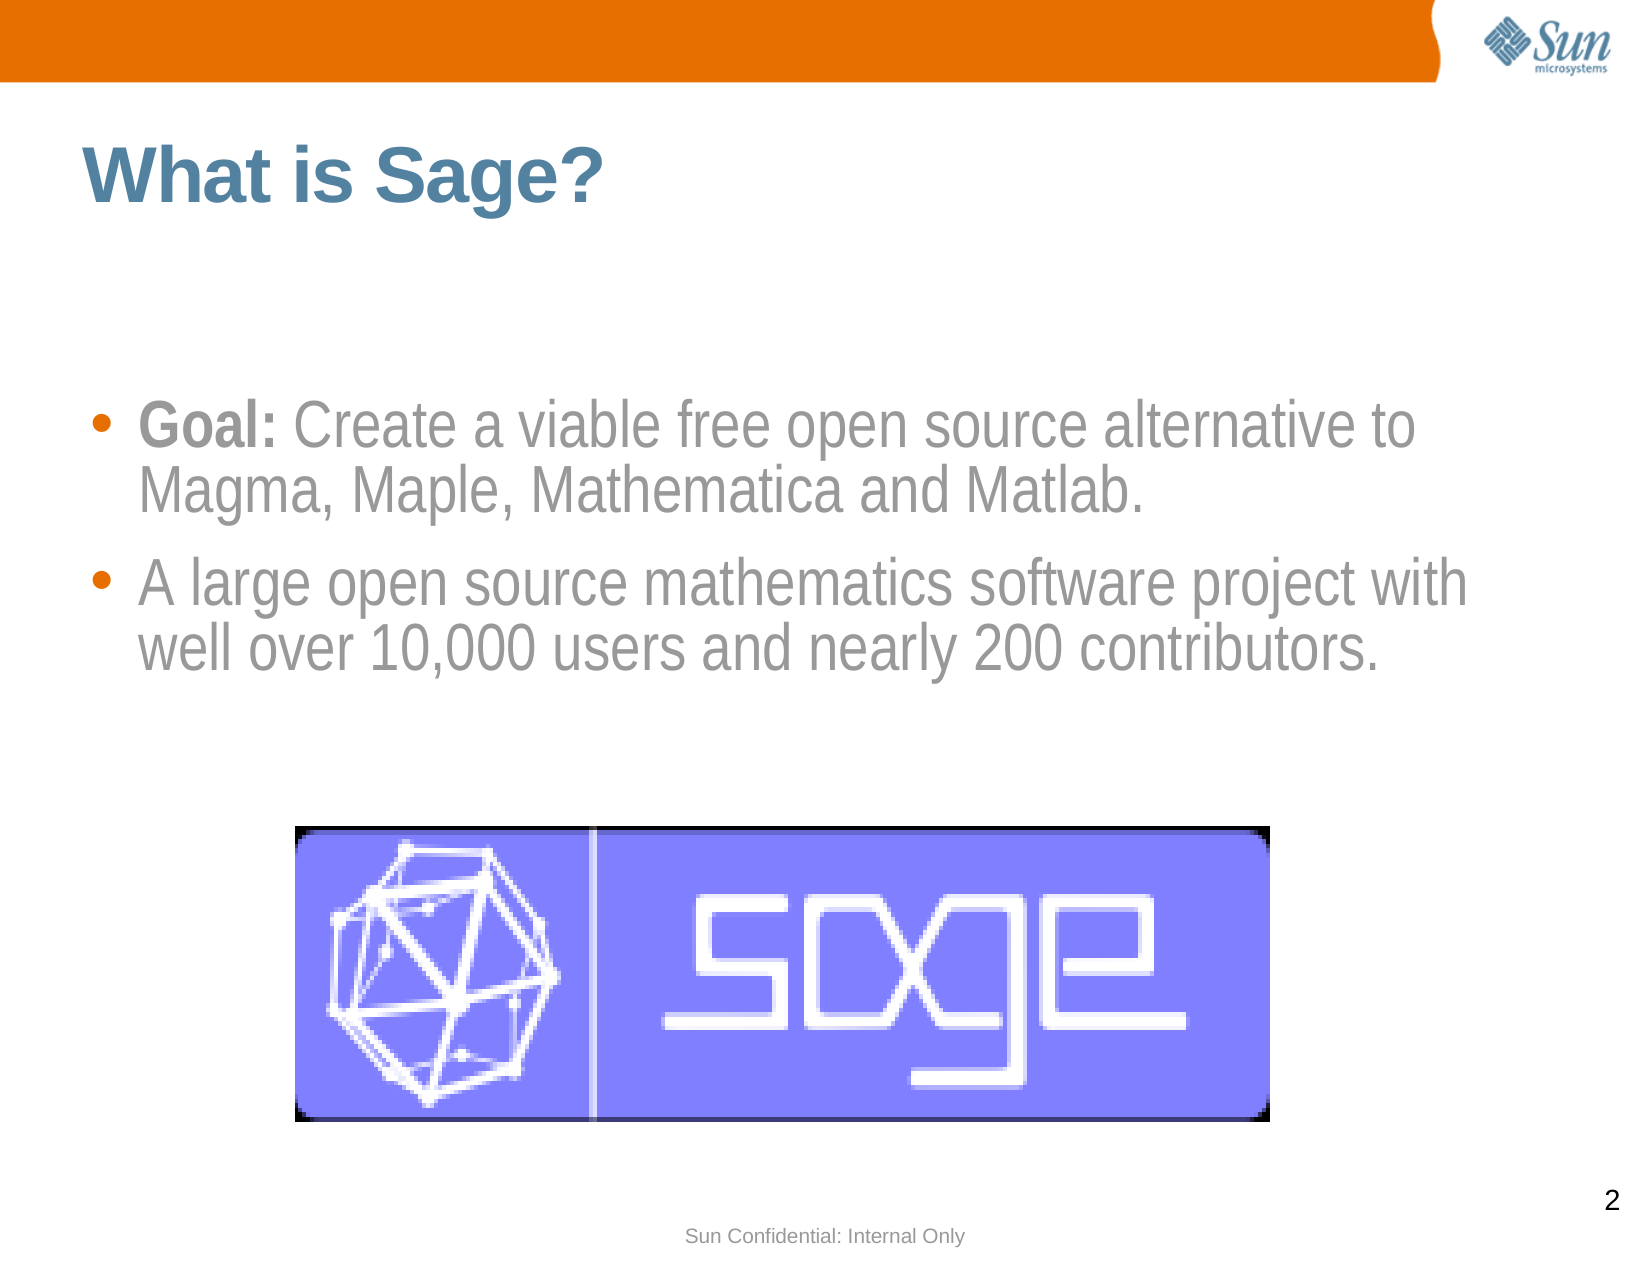

# What is Sage?
Goal: Create a viable free open source alternative to Magma, Maple, Mathematica and Matlab.
A large open source mathematics software project with well over 10,000 users and nearly 200 contributors.